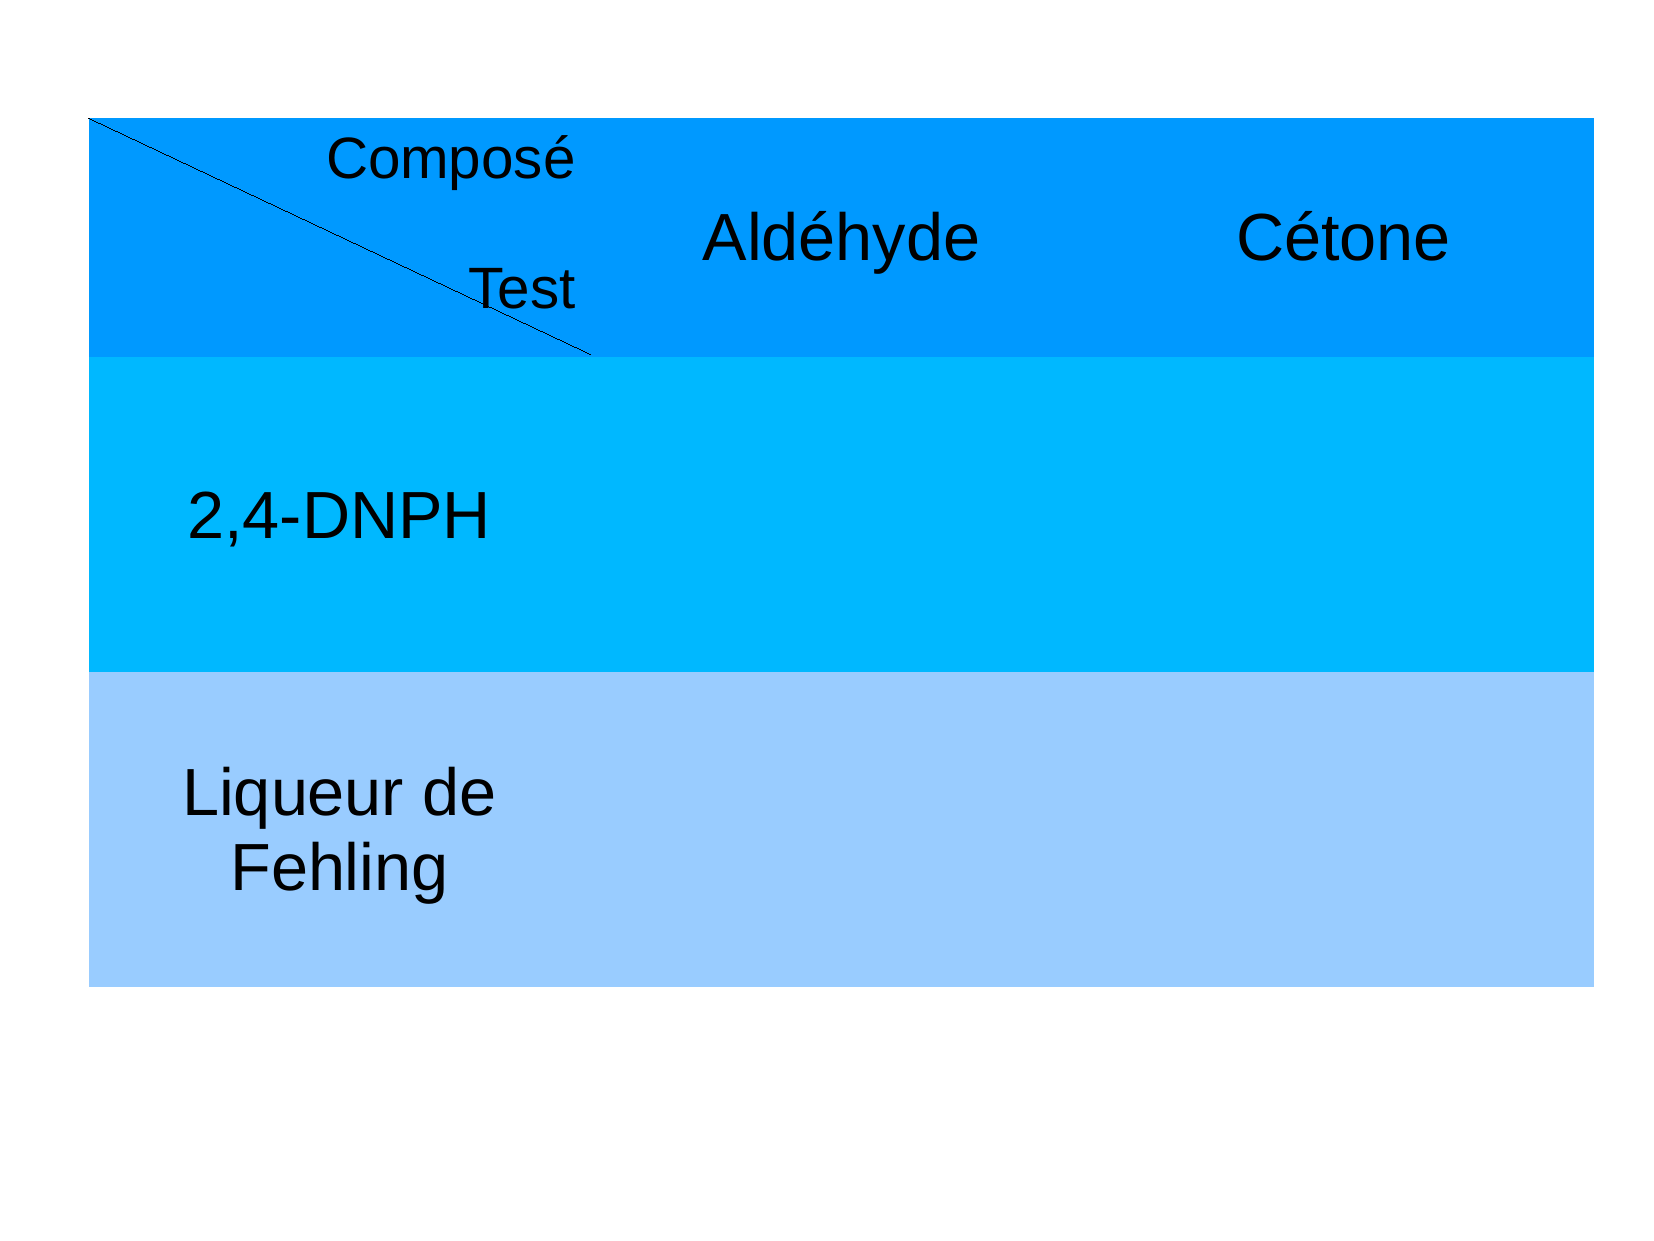

| Composé Test | Aldéhyde | Cétone |
| --- | --- | --- |
| 2,4-DNPH | | |
| Liqueur de Fehling | | |